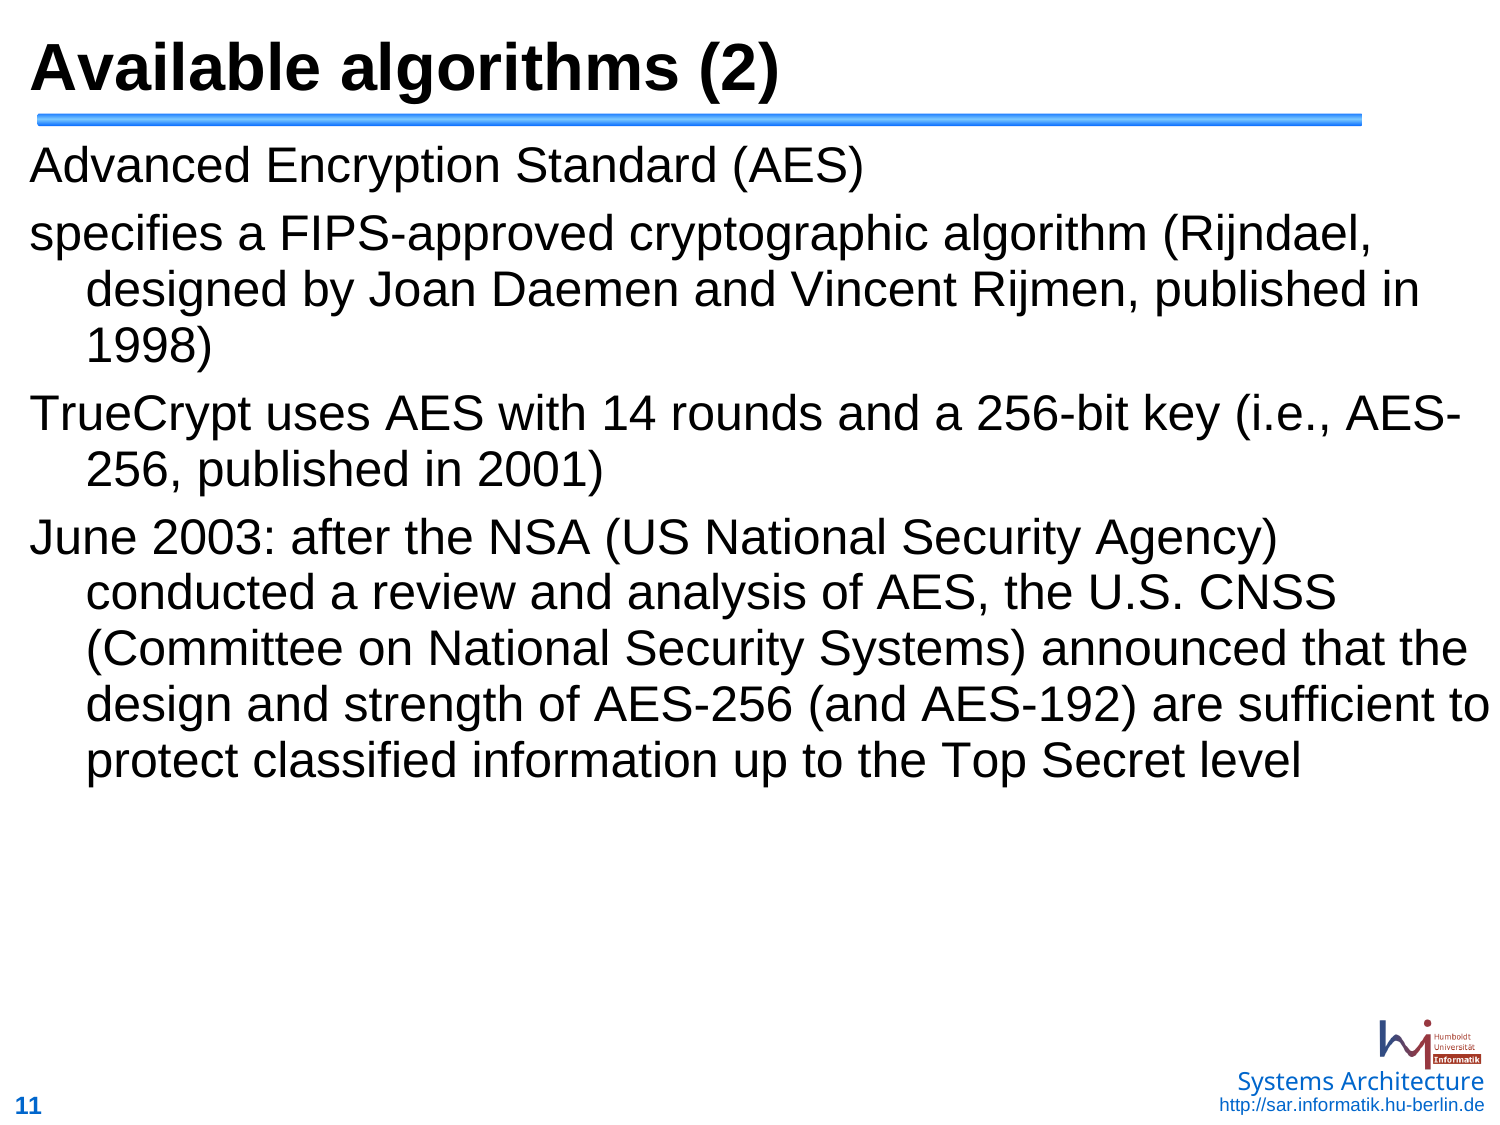

# Available algorithms (2)
Advanced Encryption Standard (AES)
specifies a FIPS-approved cryptographic algorithm (Rijndael, designed by Joan Daemen and Vincent Rijmen, published in 1998)
TrueCrypt uses AES with 14 rounds and a 256-bit key (i.e., AES-256, published in 2001)
June 2003: after the NSA (US National Security Agency) conducted a review and analysis of AES, the U.S. CNSS (Committee on National Security Systems) announced that the design and strength of AES-256 (and AES-192) are sufficient to protect classified information up to the Top Secret level